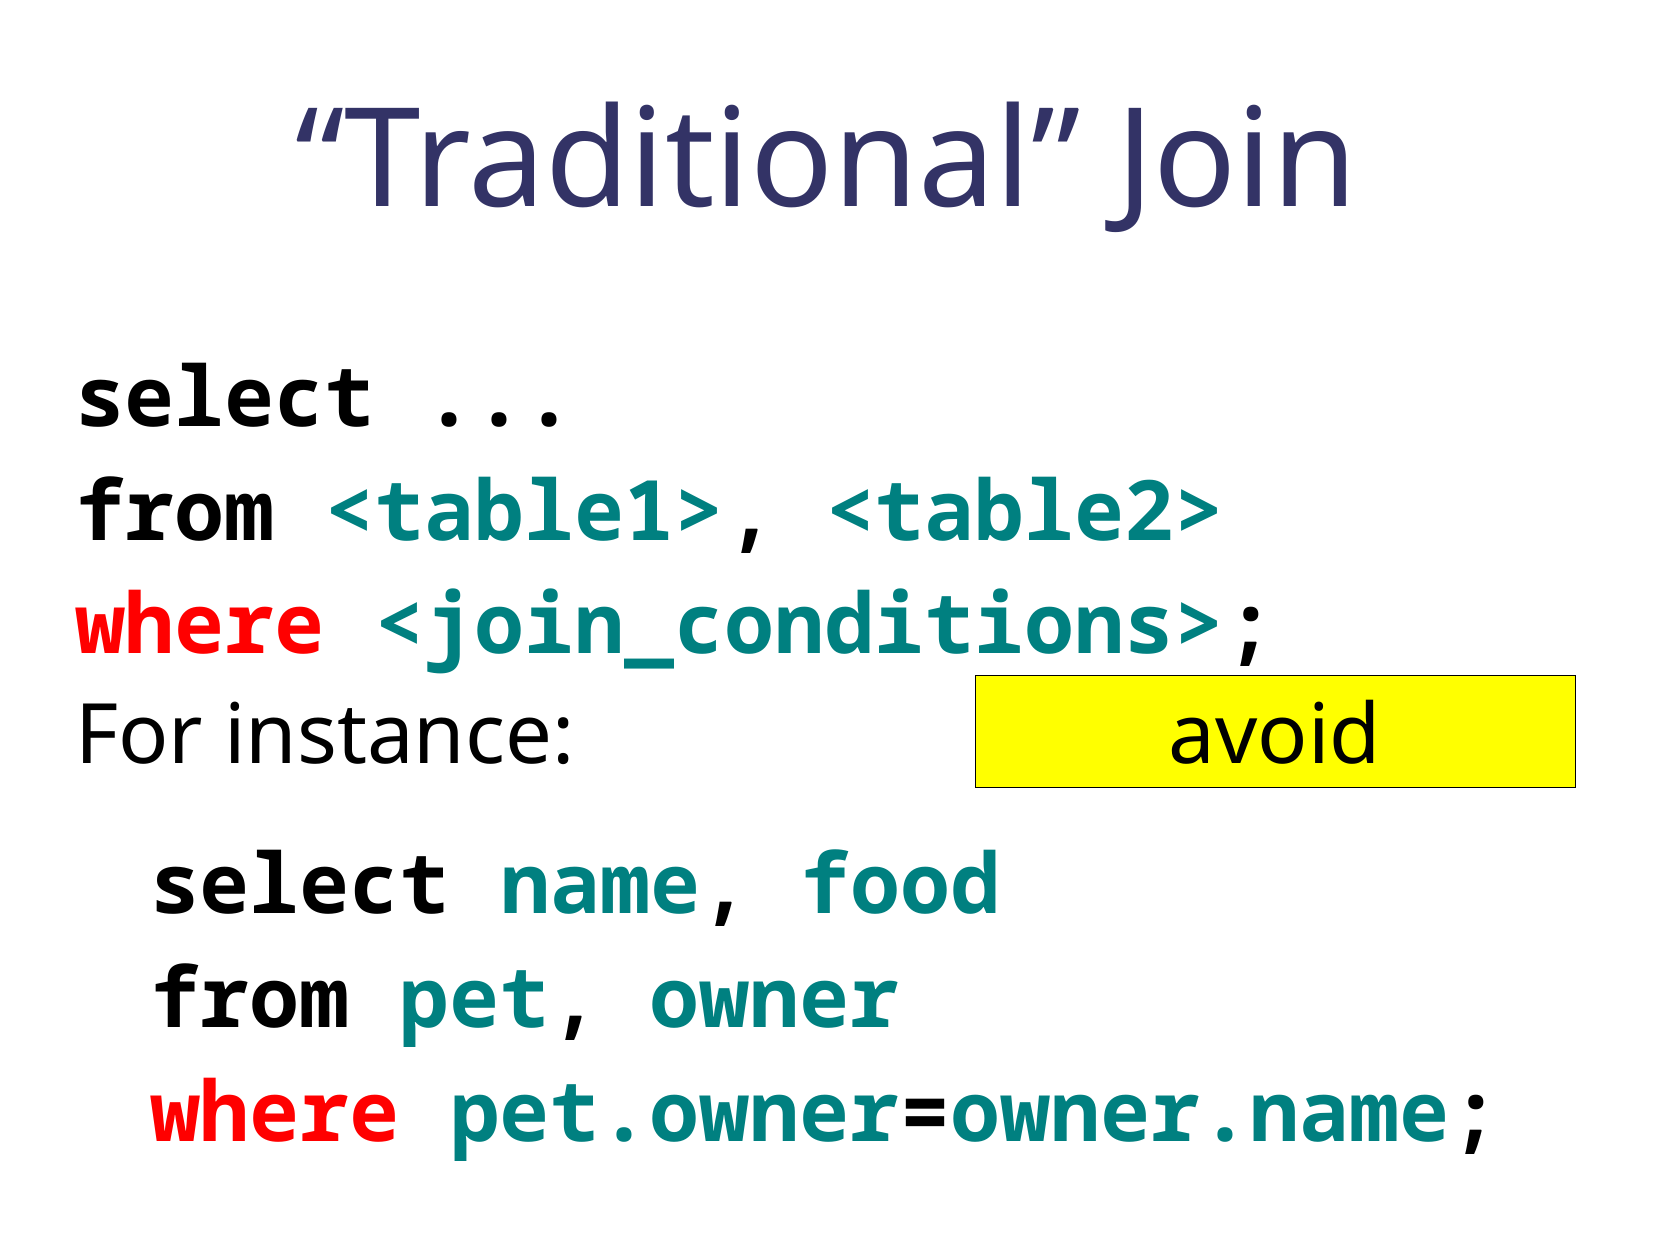

# “Traditional” Join
select ...
from <table1>, <table2>
where <join_conditions>;
For instance:
avoid
select name, food
from pet, owner
where pet.owner=owner.name;